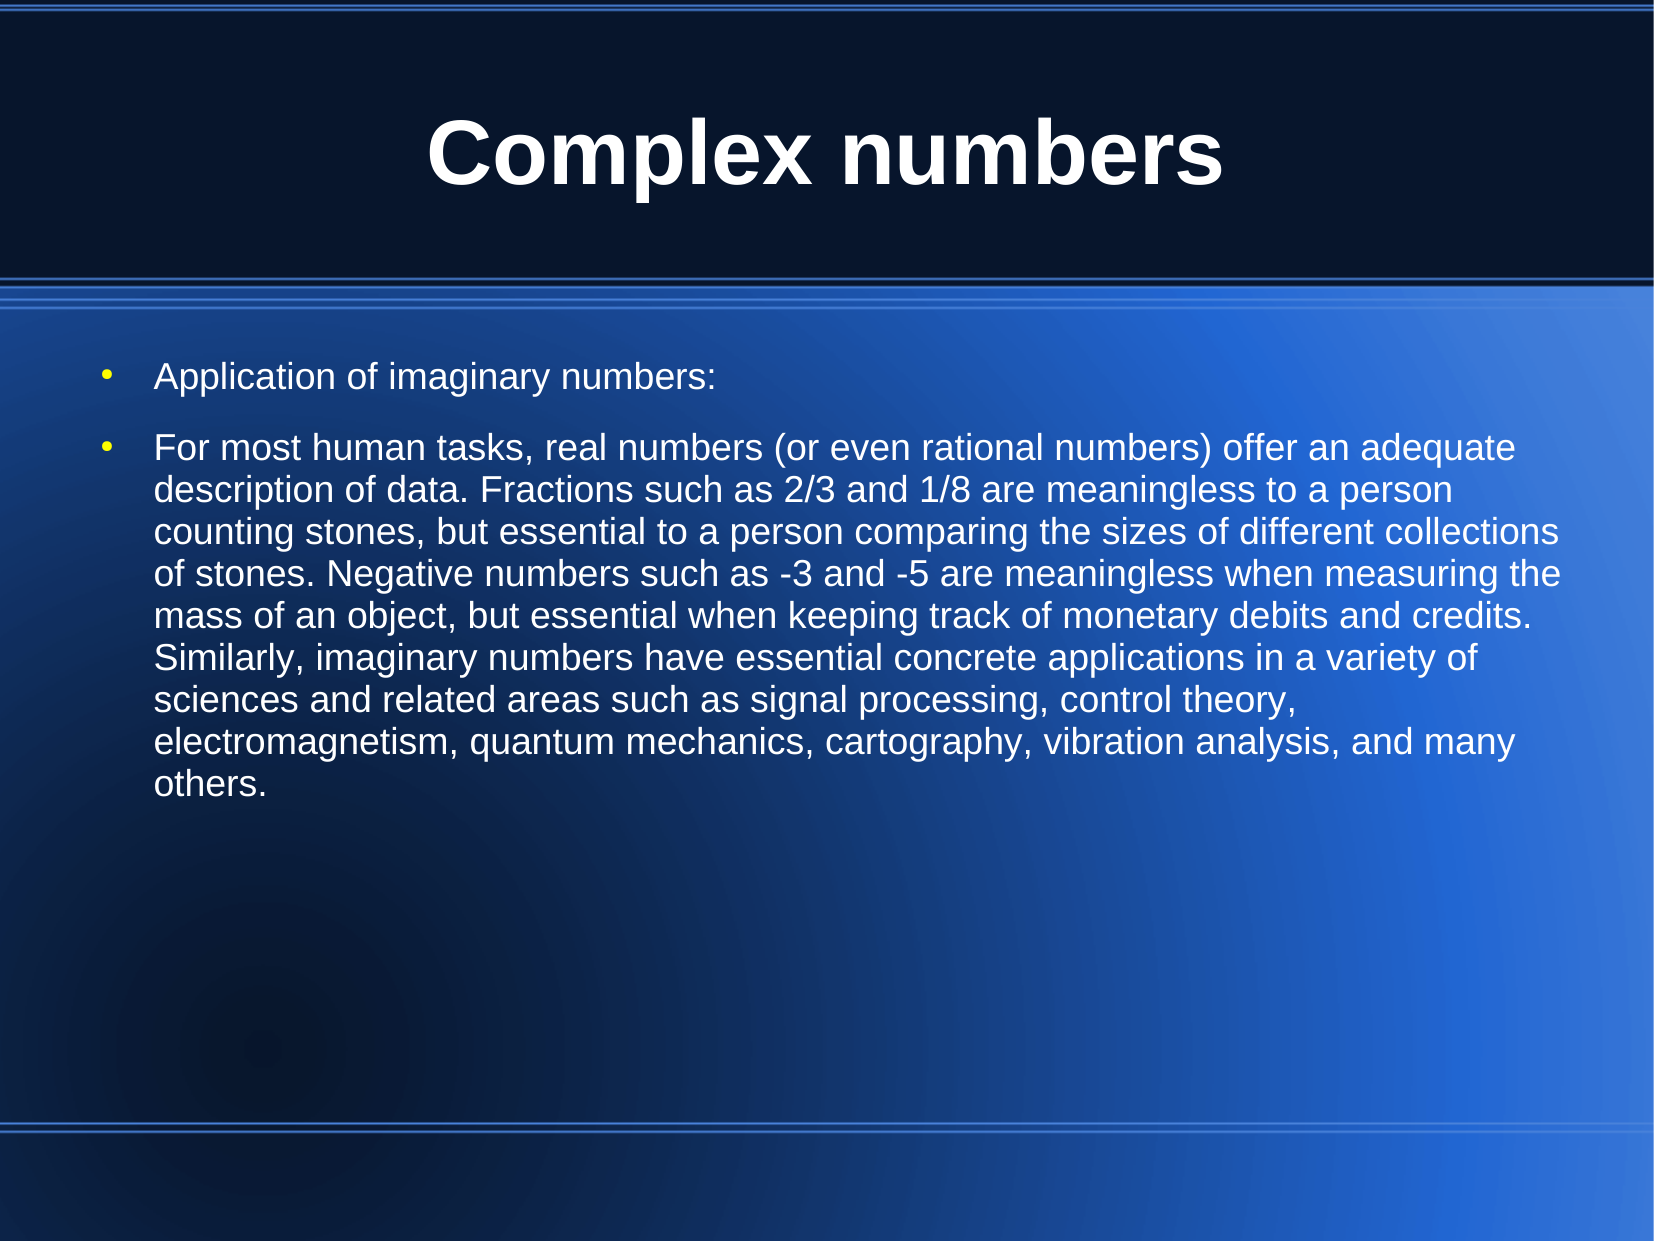

# Complex numbers
Application of imaginary numbers:
For most human tasks, real numbers (or even rational numbers) offer an adequate description of data. Fractions such as 2/3 and 1/8 are meaningless to a person counting stones, but essential to a person comparing the sizes of different collections of stones. Negative numbers such as -3 and -5 are meaningless when measuring the mass of an object, but essential when keeping track of monetary debits and credits. Similarly, imaginary numbers have essential concrete applications in a variety of sciences and related areas such as signal processing, control theory, electromagnetism, quantum mechanics, cartography, vibration analysis, and many others.